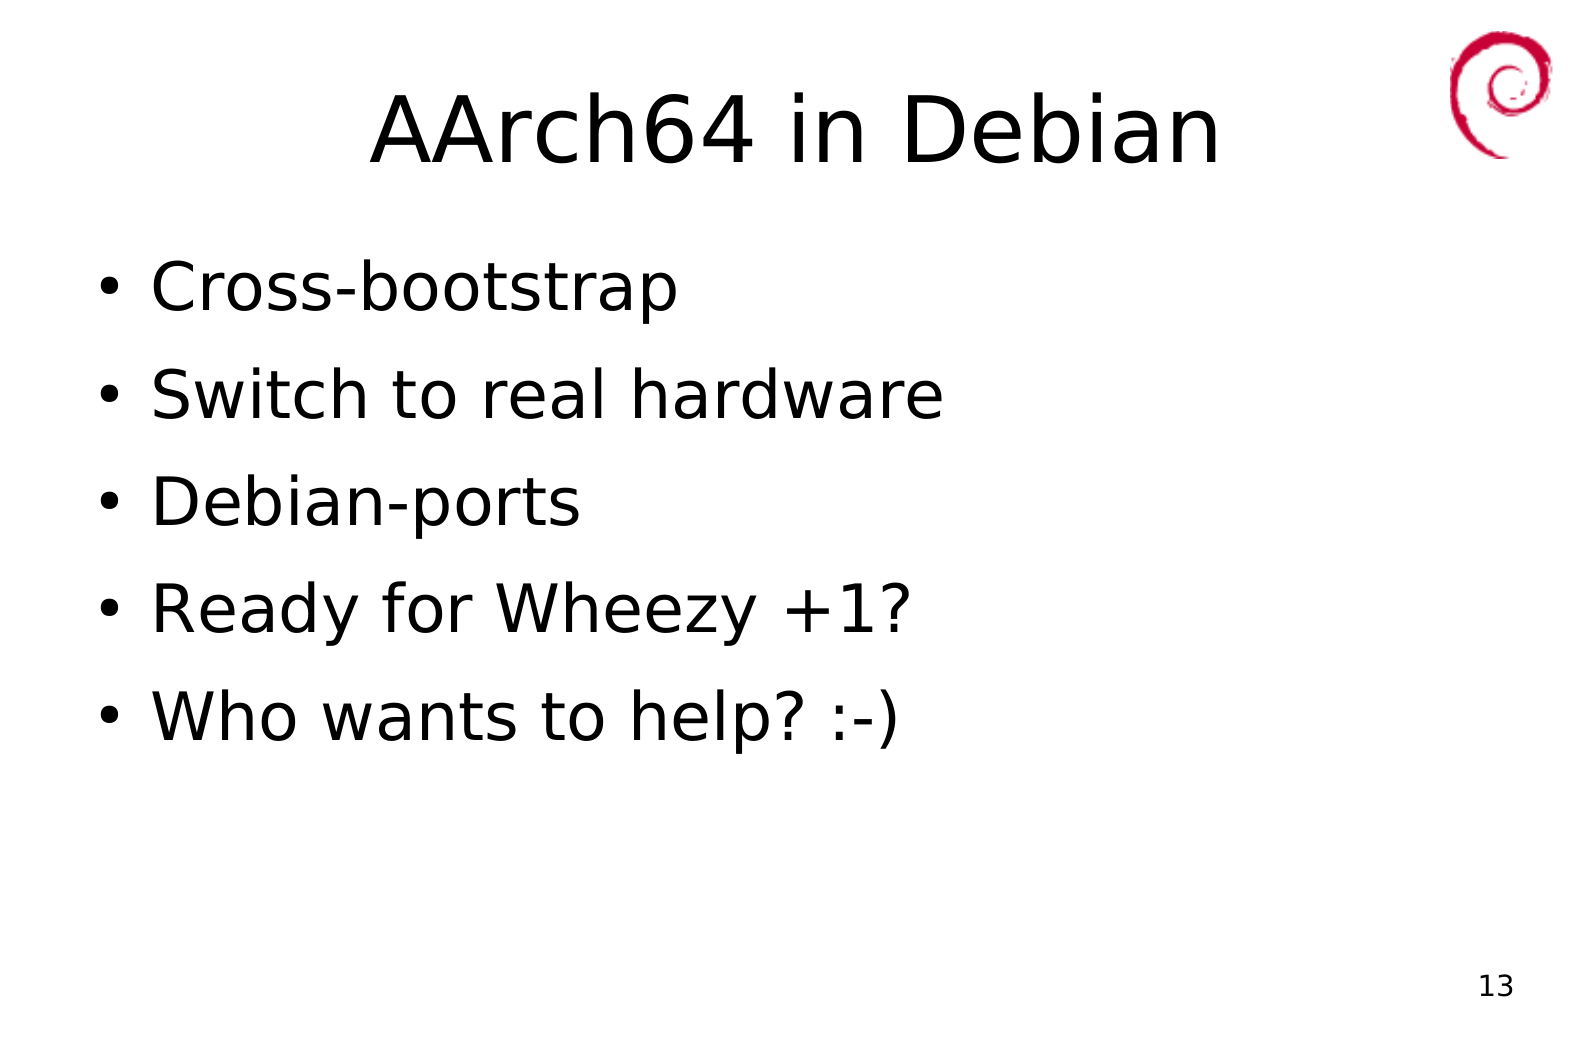

# AArch64 in Debian
Cross-bootstrap
Switch to real hardware
Debian-ports
Ready for Wheezy +1?
Who wants to help? :-)
13